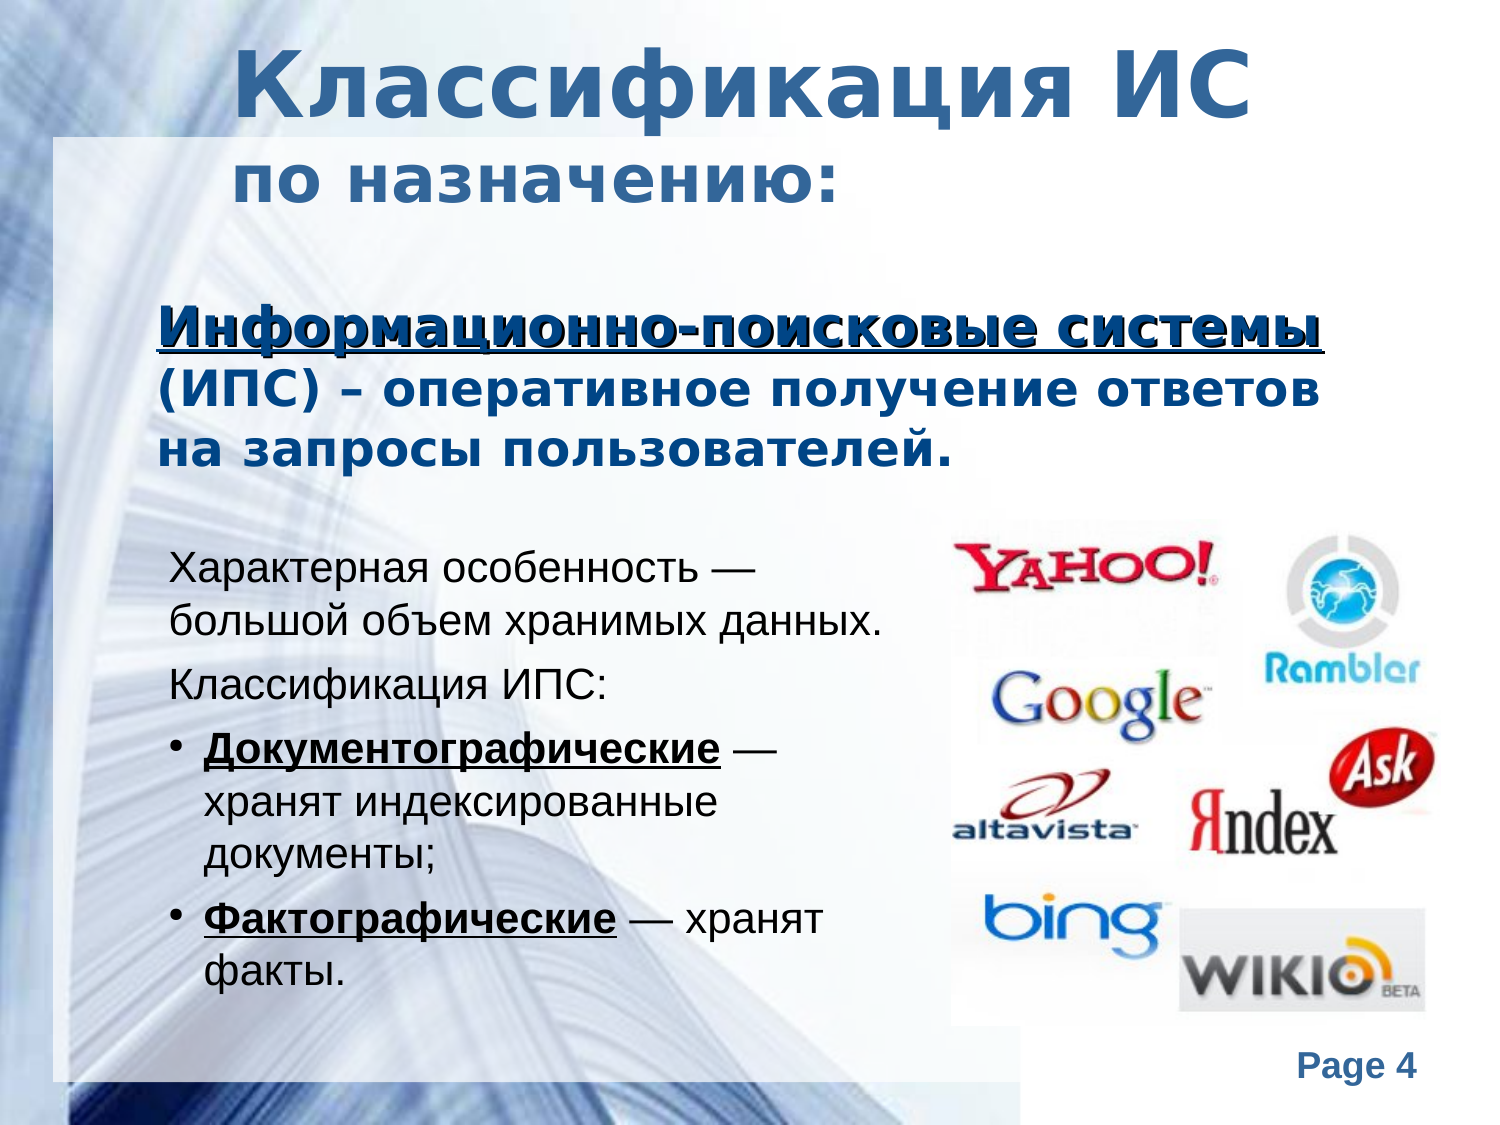

Классификация ИС
по назначению:
Информационно-поисковые системы (ИПС) – оперативное получение ответов на запросы пользователей.
Характерная особенность — большой объем хранимых данных.
Классификация ИПС:
Документографические — хранят индексированные документы;
Фактографические — хранят факты.